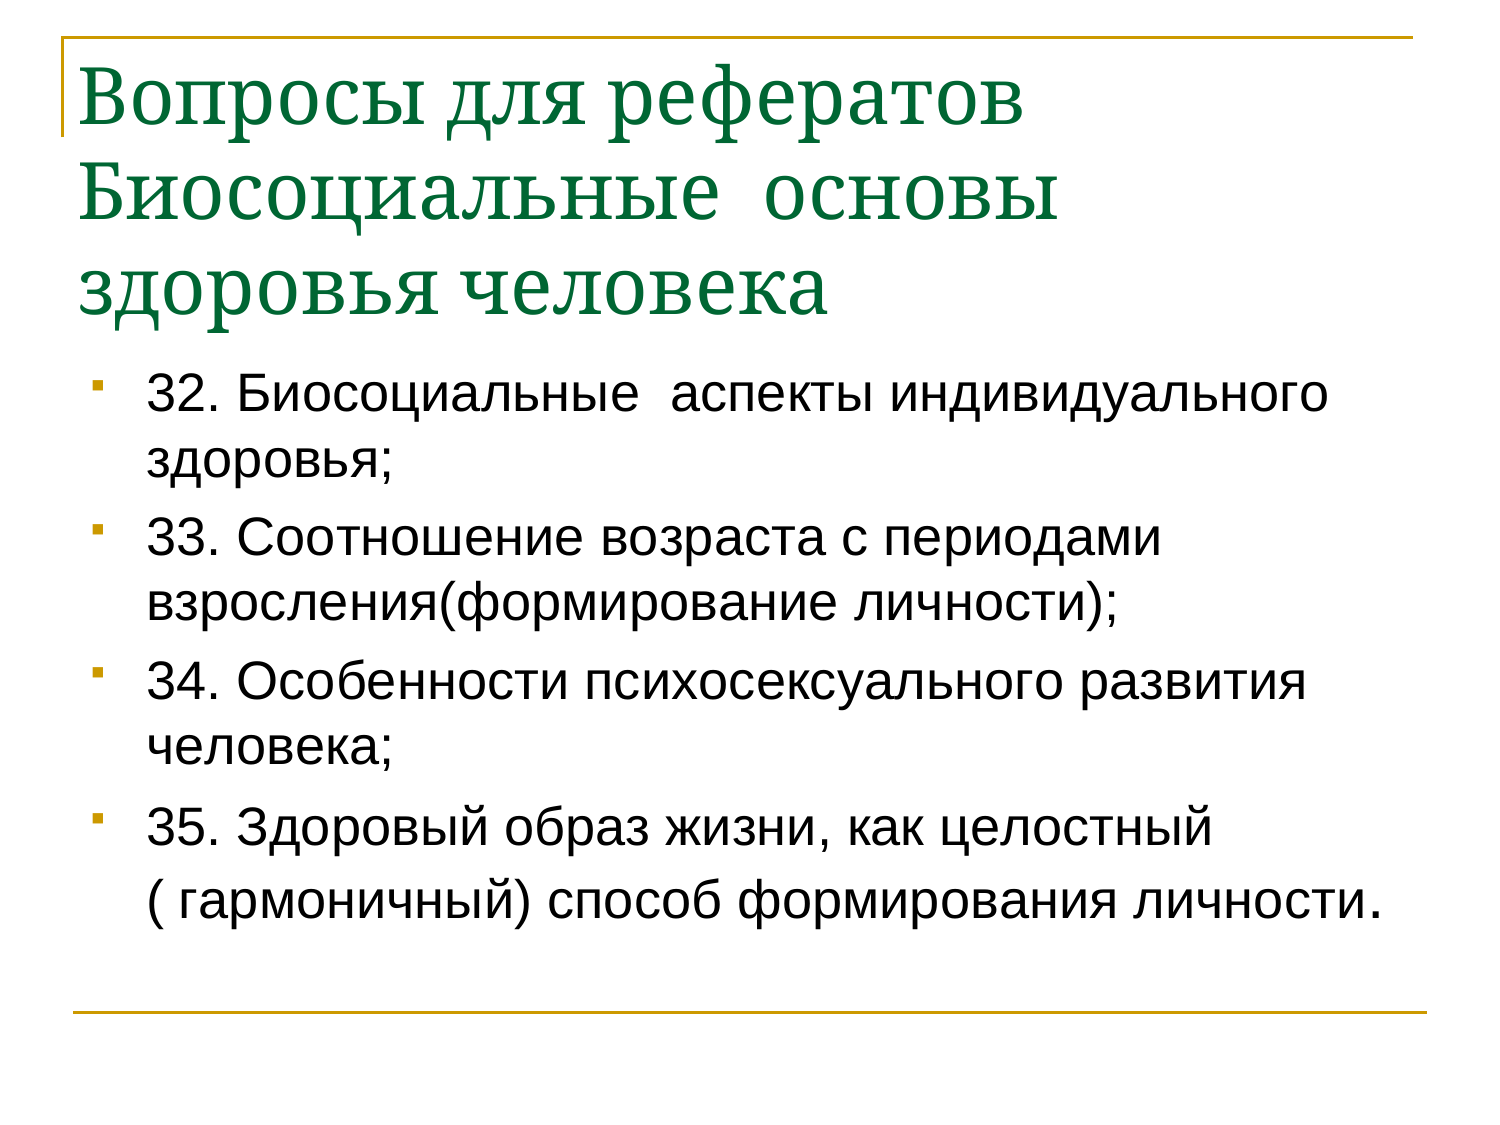

Вопросы для рефератов
Биосоциальные основы здоровья человека
# 32. Биосоциальные аспекты индивидуального здоровья;
33. Соотношение возраста с периодами взросления(формирование личности);
34. Особенности психосексуального развития человека;
35. Здоровый образ жизни, как целостный ( гармоничный) способ формирования личности.